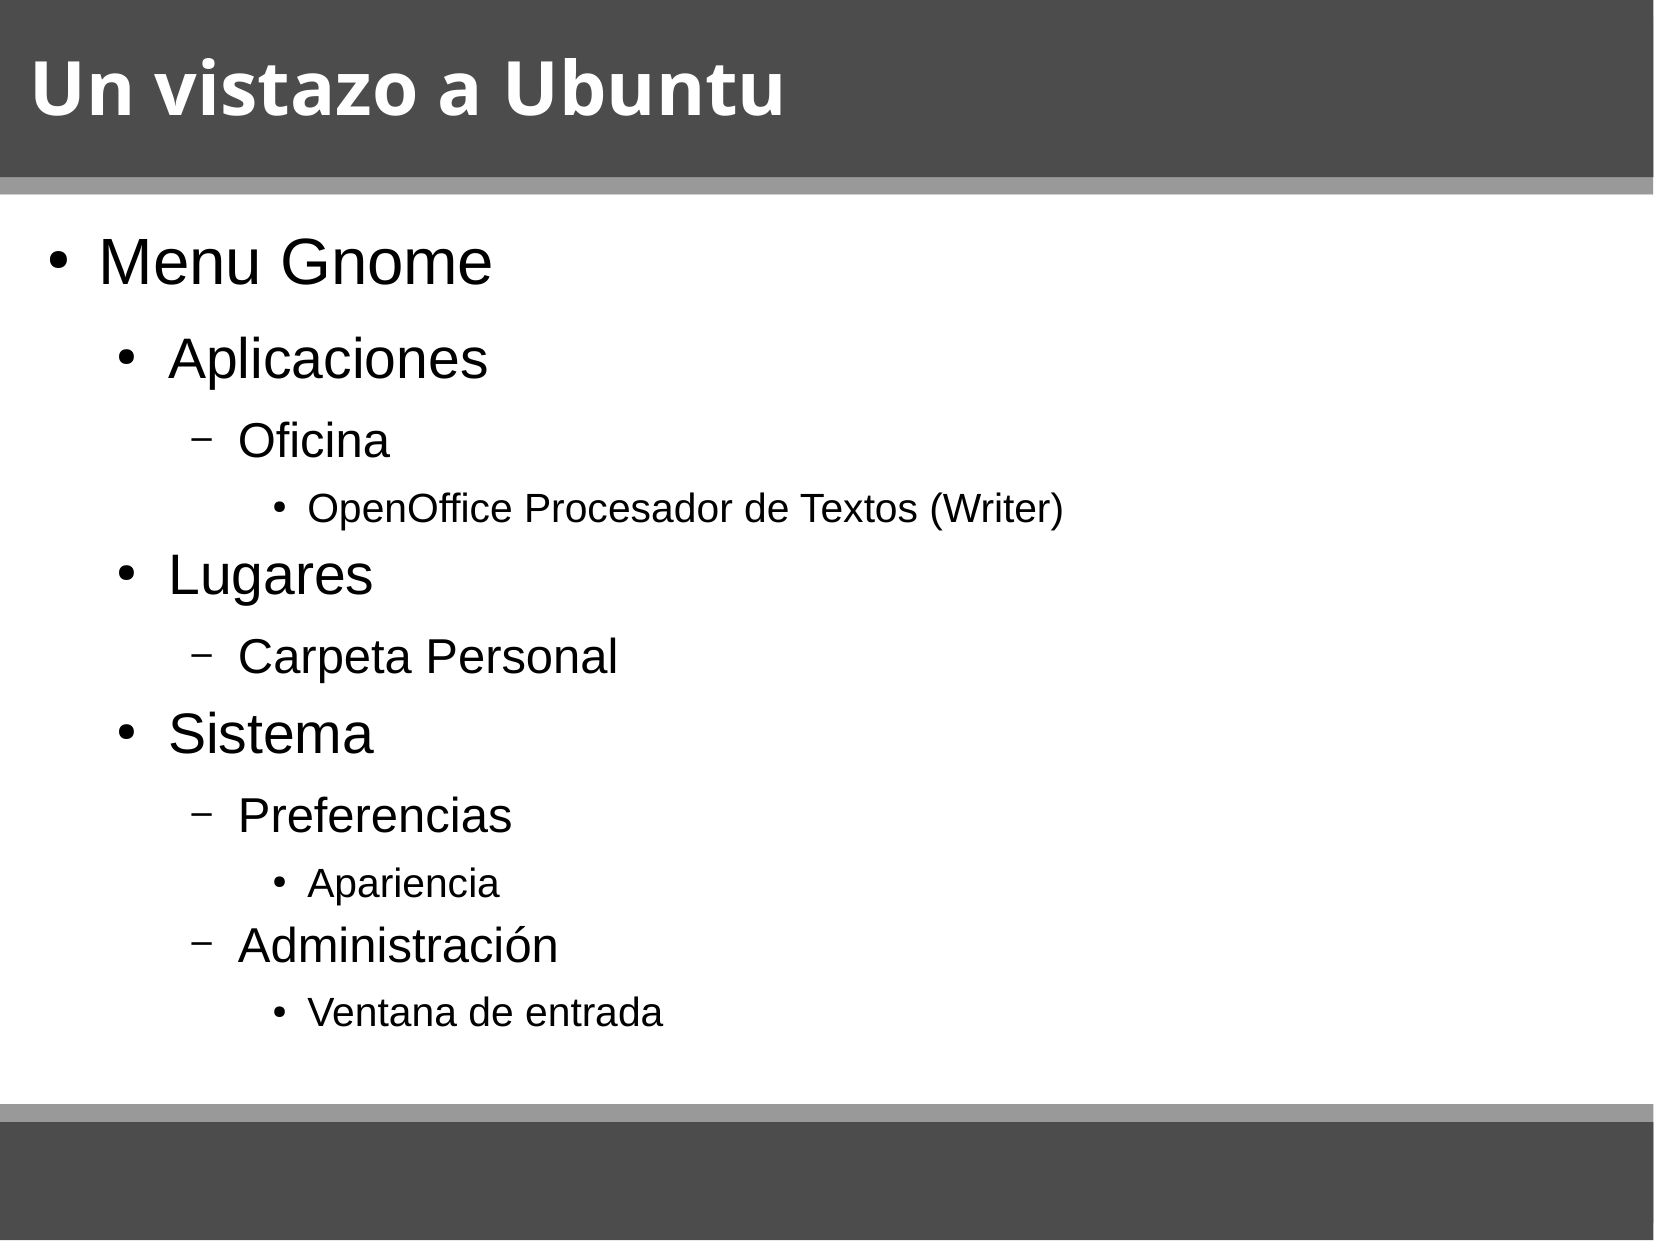

# Un vistazo a Ubuntu
Menu Gnome
Aplicaciones
Oficina
OpenOffice Procesador de Textos (Writer)
Lugares
Carpeta Personal
Sistema
Preferencias
Apariencia
Administración
Ventana de entrada